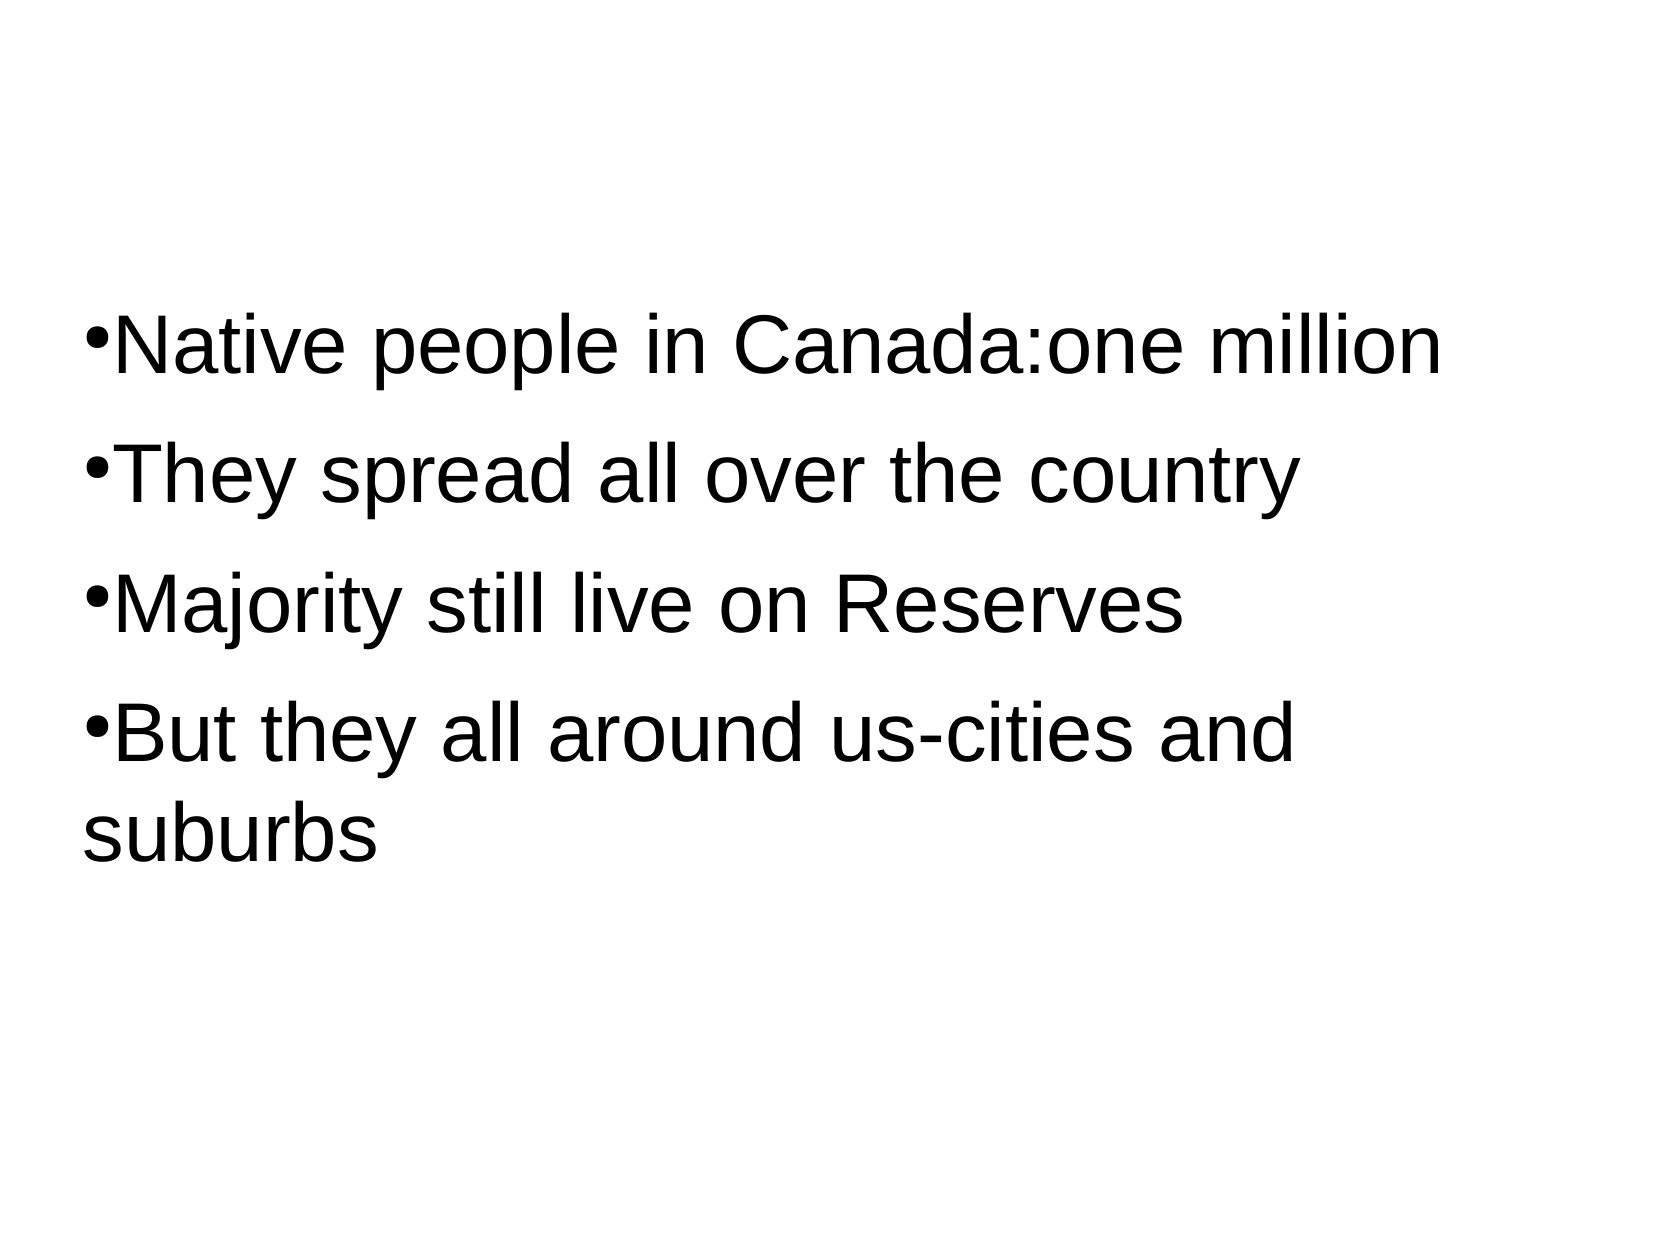

# Native people in Canada:one million
They spread all over the country
Majority still live on Reserves
But they all around us-cities and suburbs